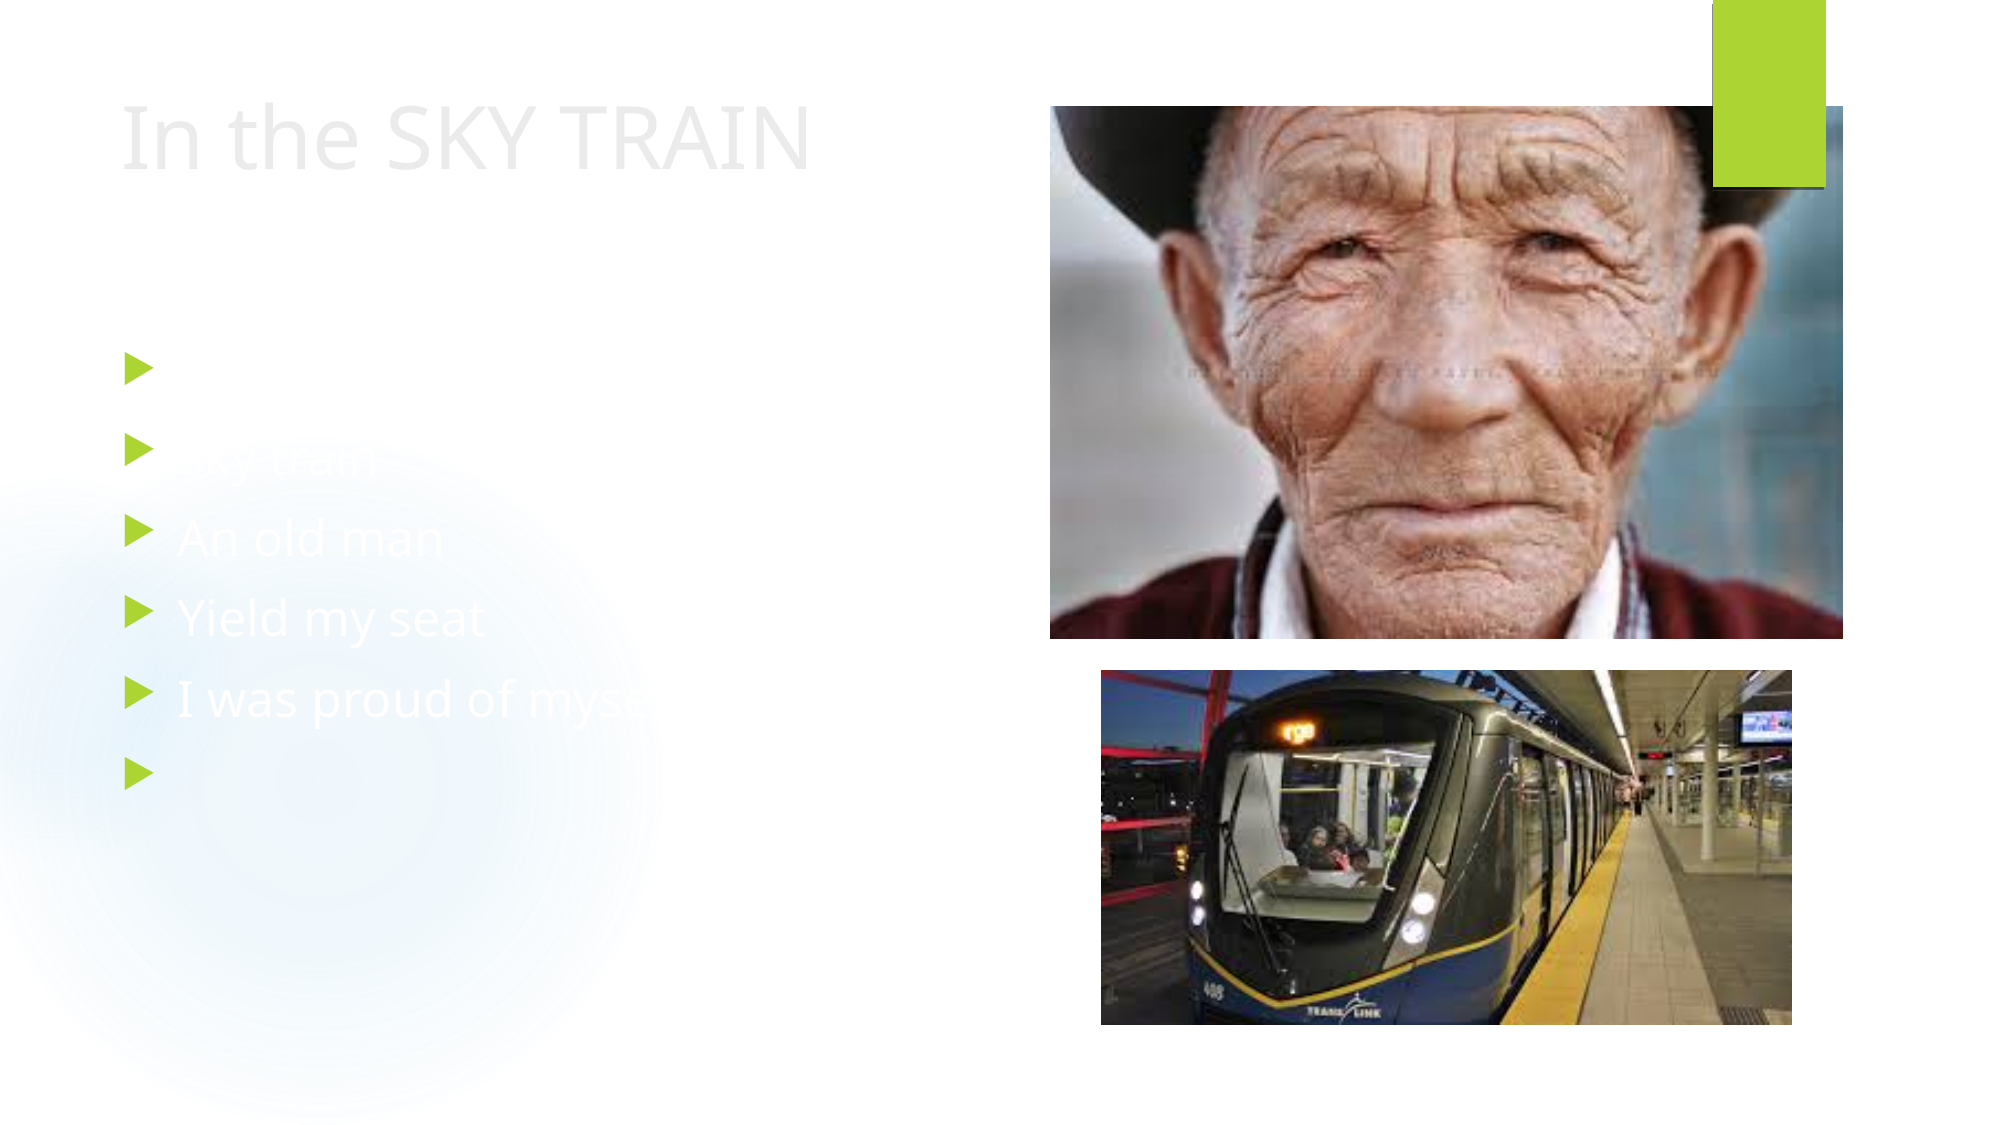

# In the SKY TRAIN
On Saturday
Sky train
An old man
Yield my seat
I was proud of myself